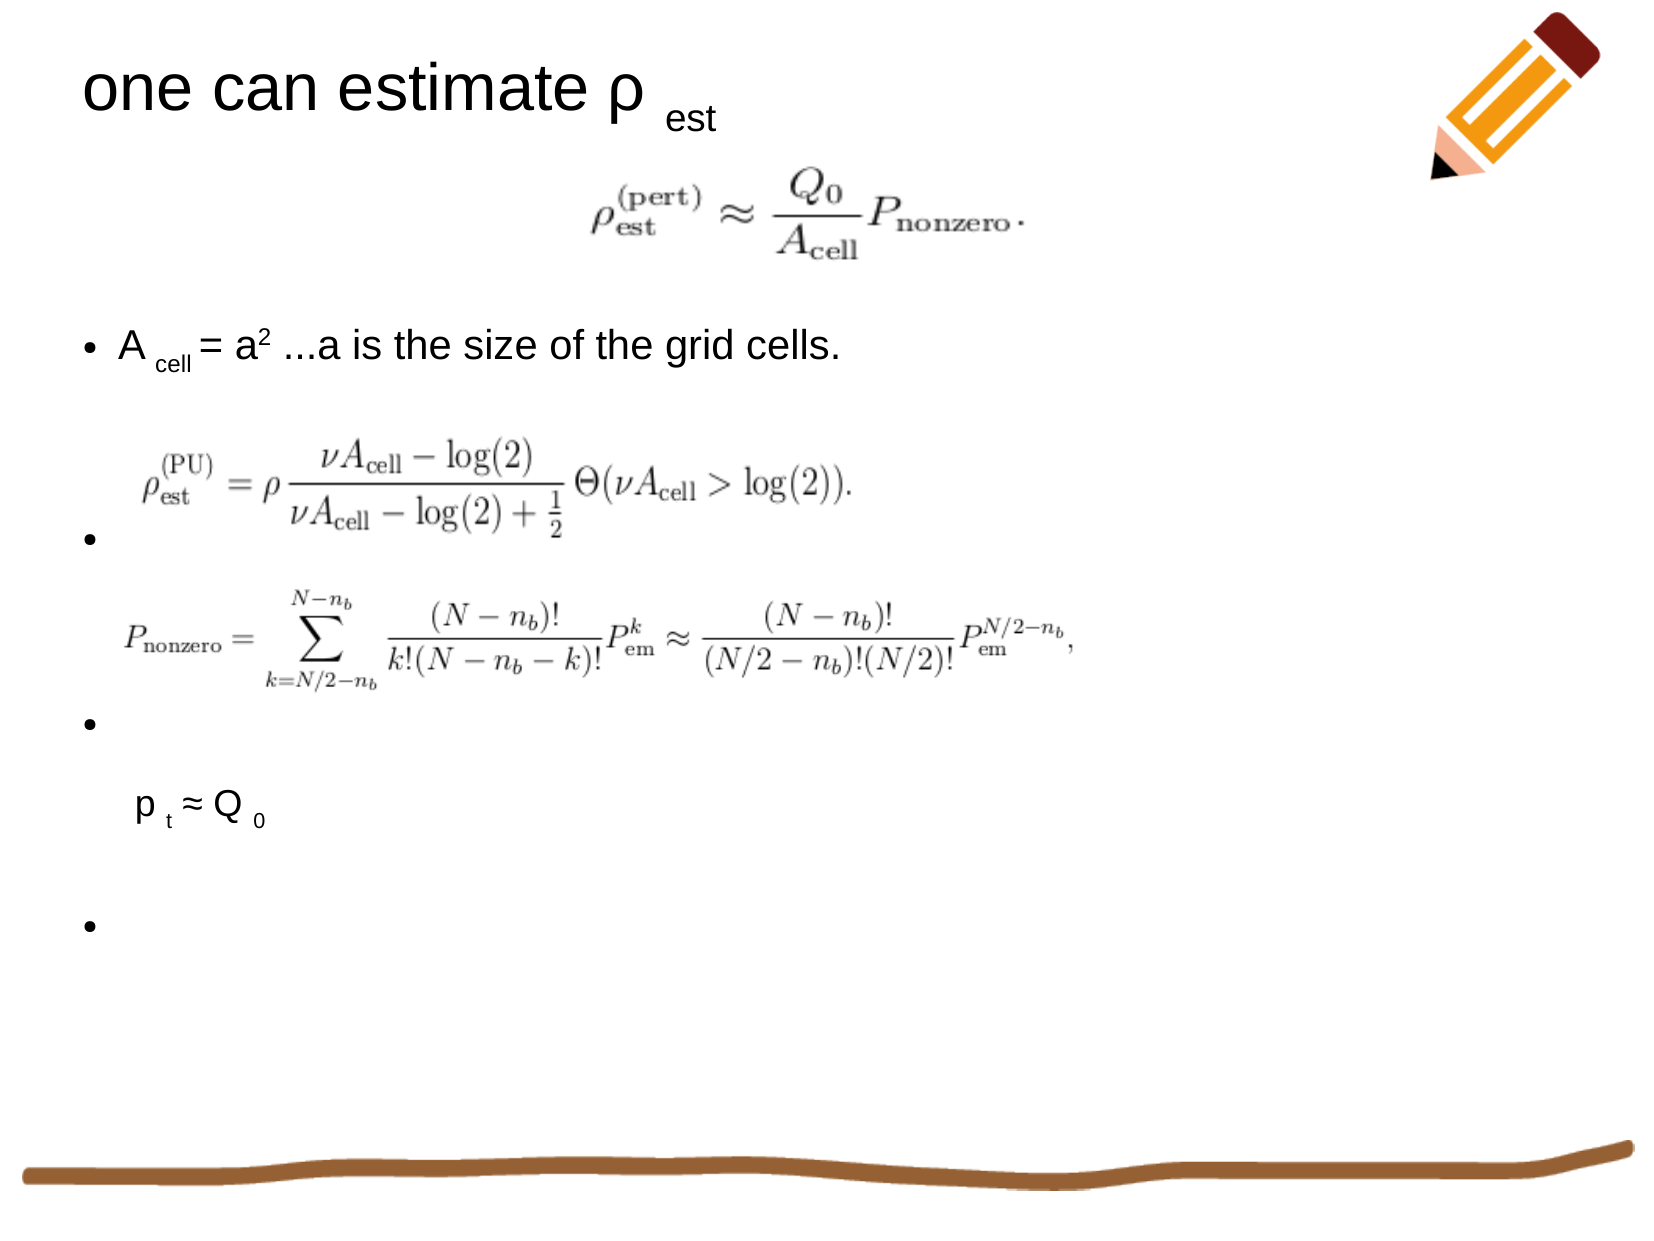

# one can estimate ρ est
A cell = a2 ...a is the size of the grid cells.
p t ≈ Q 0